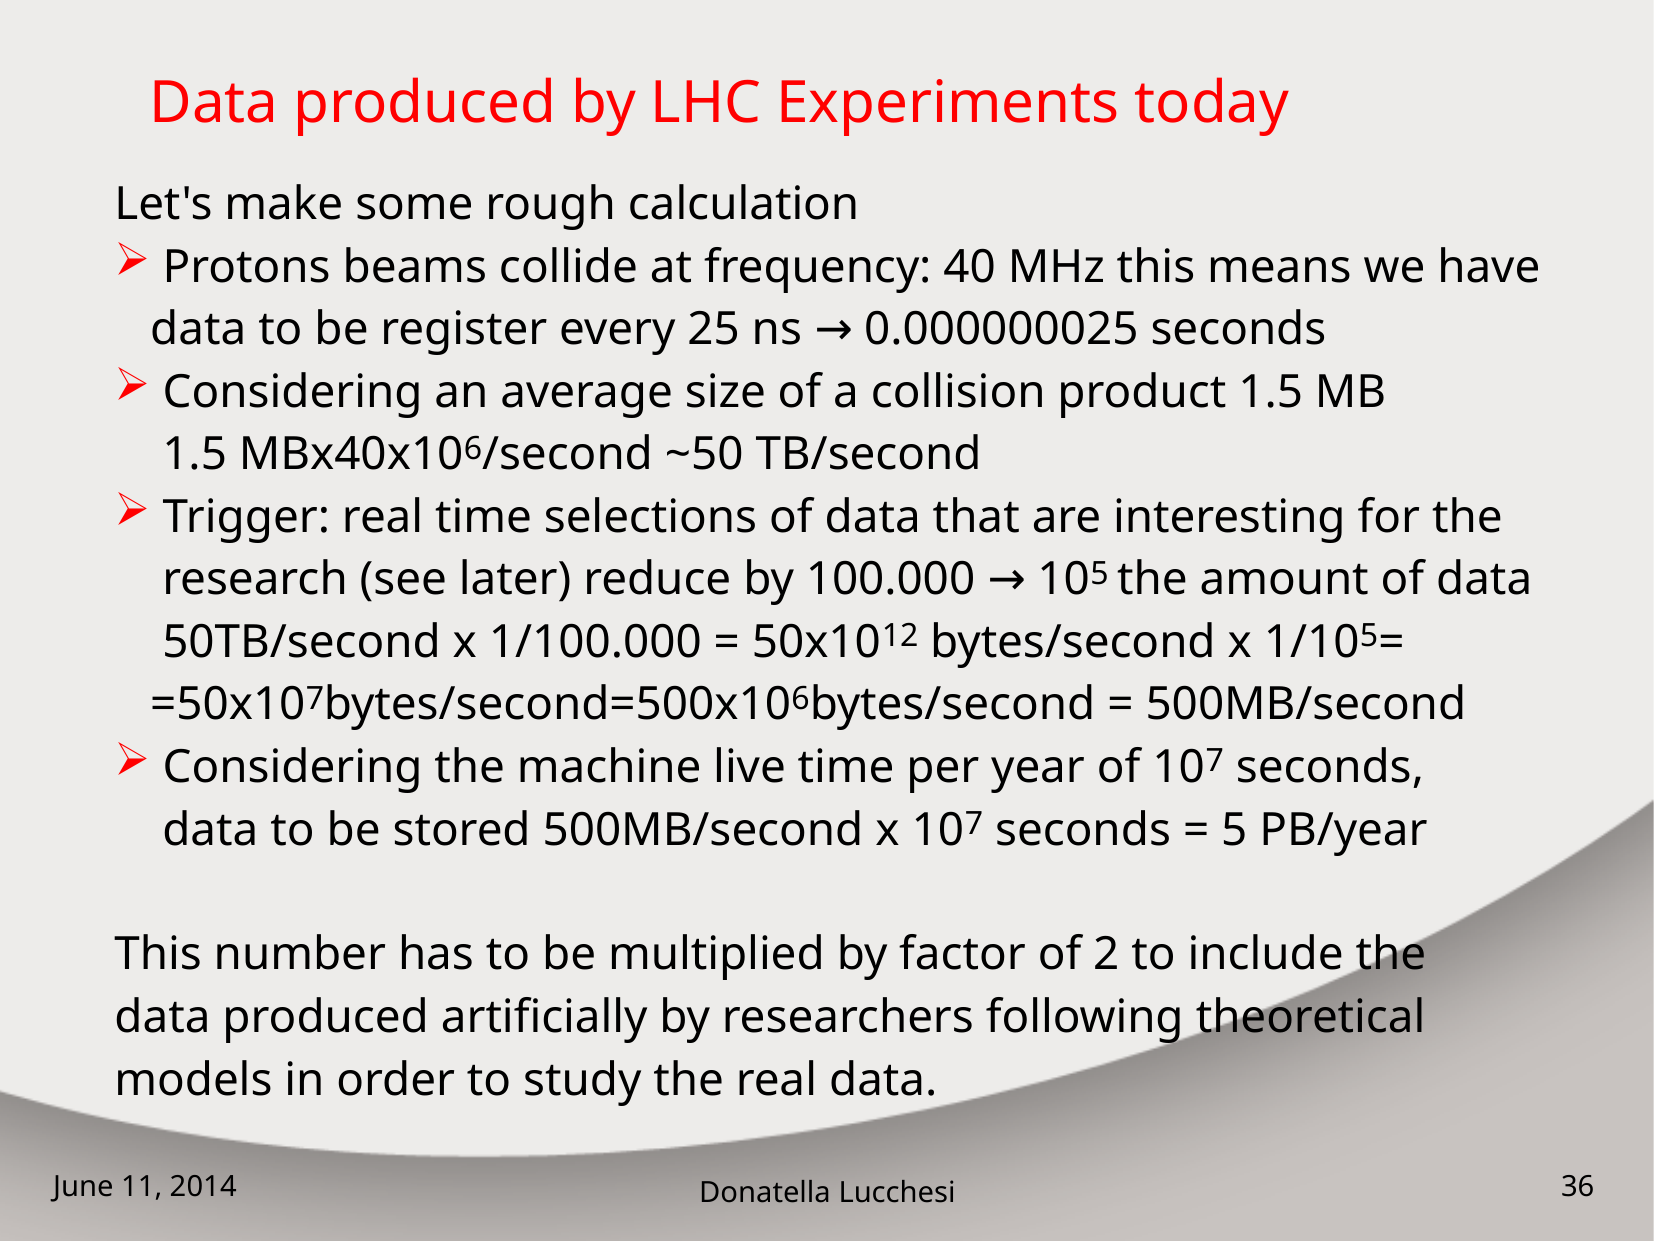

Data produced by LHC Experiments today
Let's make some rough calculation
 Protons beams collide at frequency: 40 MHz this means we have
 data to be register every 25 ns → 0.000000025 seconds
 Considering an average size of a collision product 1.5 MB
 1.5 MBx40x106/second ~50 TB/second
 Trigger: real time selections of data that are interesting for the
 research (see later) reduce by 100.000 → 105 the amount of data
 50TB/second x 1/100.000 = 50x1012 bytes/second x 1/105=
 =50x107bytes/second=500x106bytes/second = 500MB/second
 Considering the machine live time per year of 107 seconds,
 data to be stored 500MB/second x 107 seconds = 5 PB/year
This number has to be multiplied by factor of 2 to include the
data produced artificially by researchers following theoretical
models in order to study the real data.
June 11, 2014
36
Donatella Lucchesi